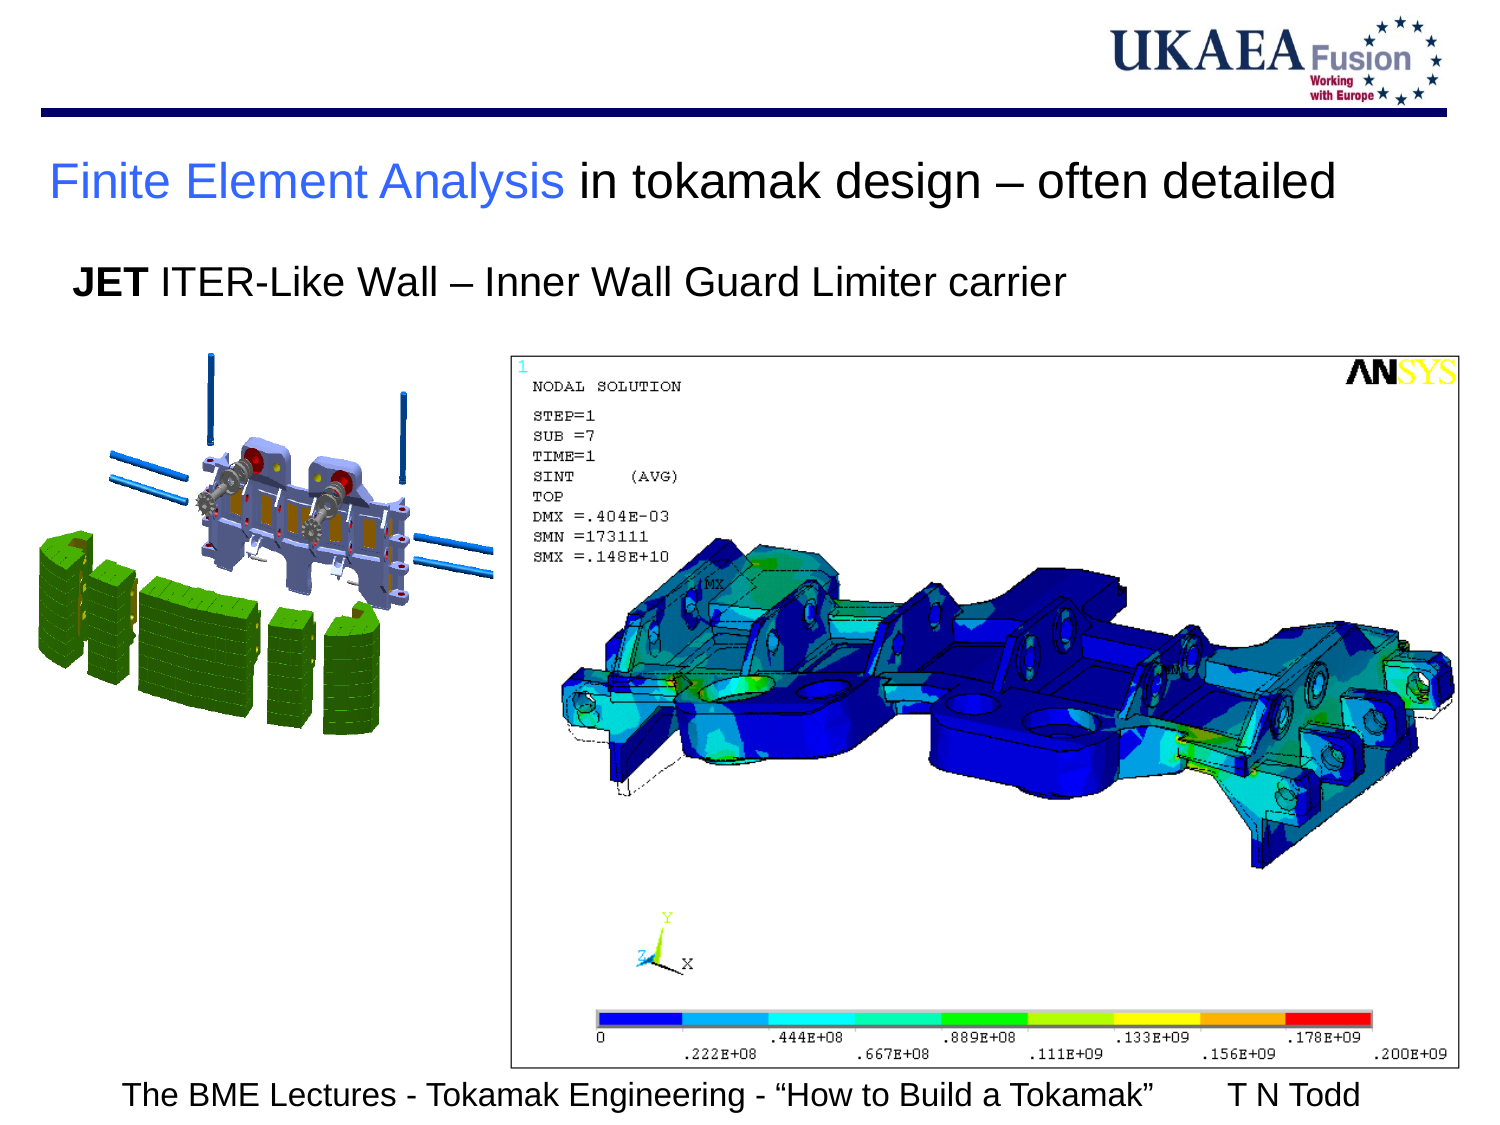

# Finite Element Analysis in tokamak design – often detailed
JET ITER-Like Wall – Inner Wall Guard Limiter carrier